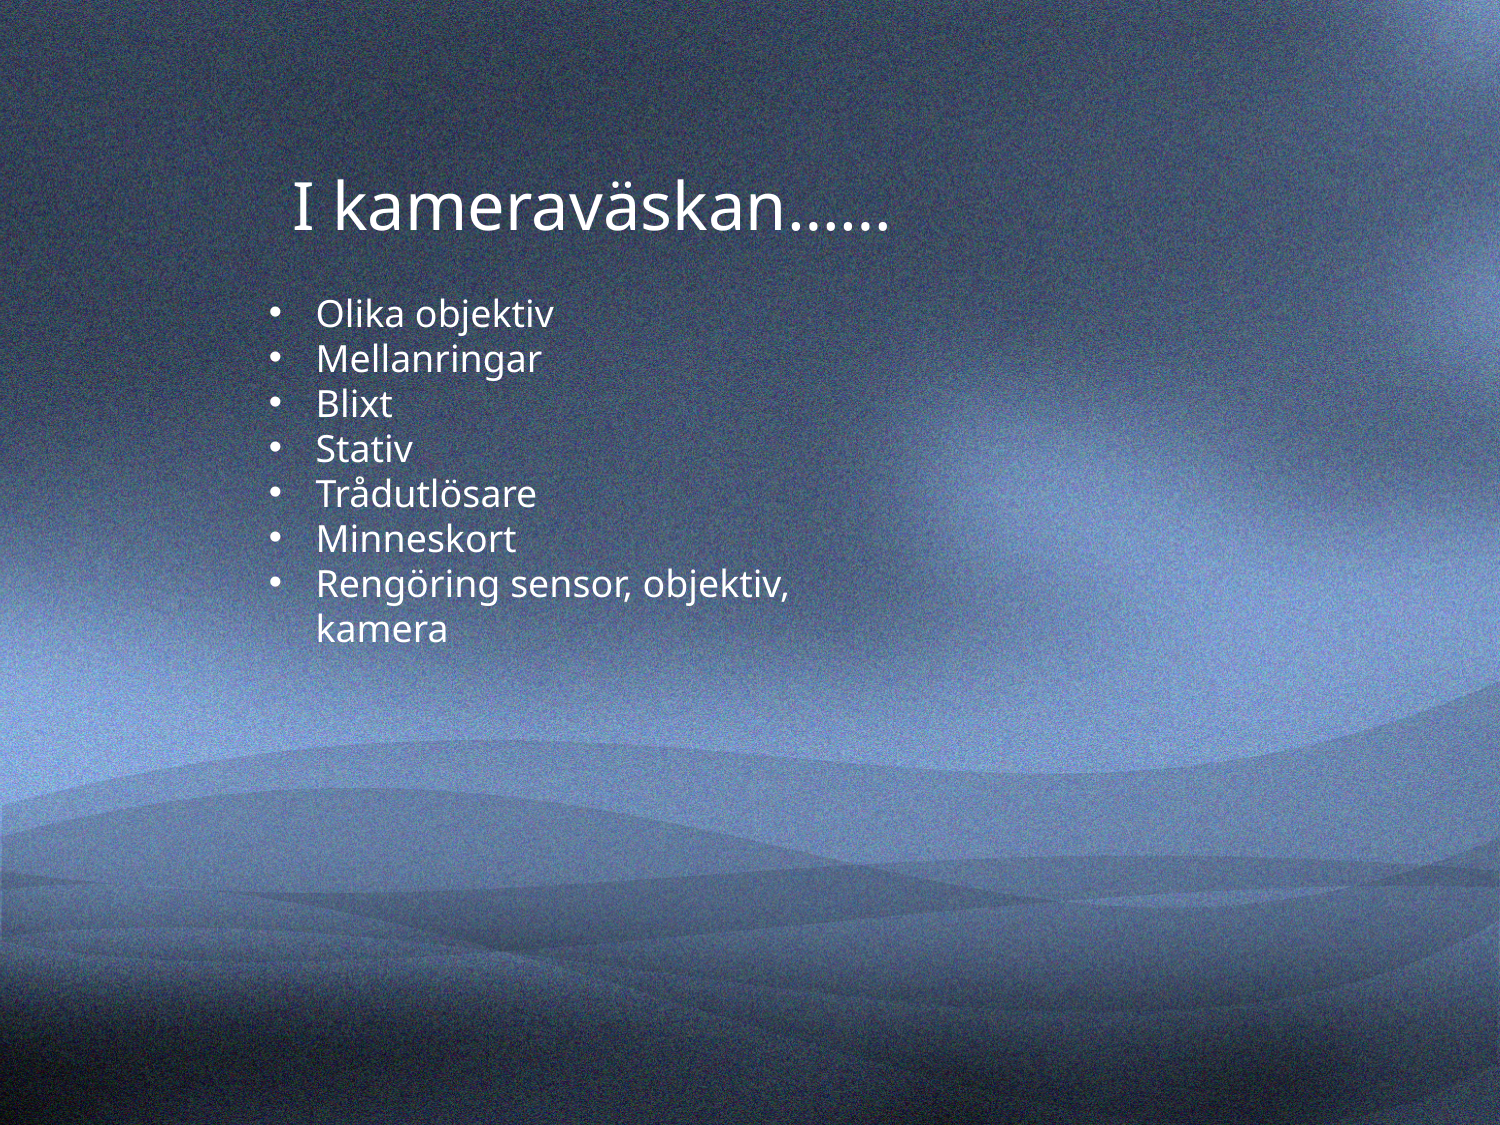

I kameraväskan……
Olika objektiv
Mellanringar
Blixt
Stativ
Trådutlösare
Minneskort
Rengöring sensor, objektiv, kamera